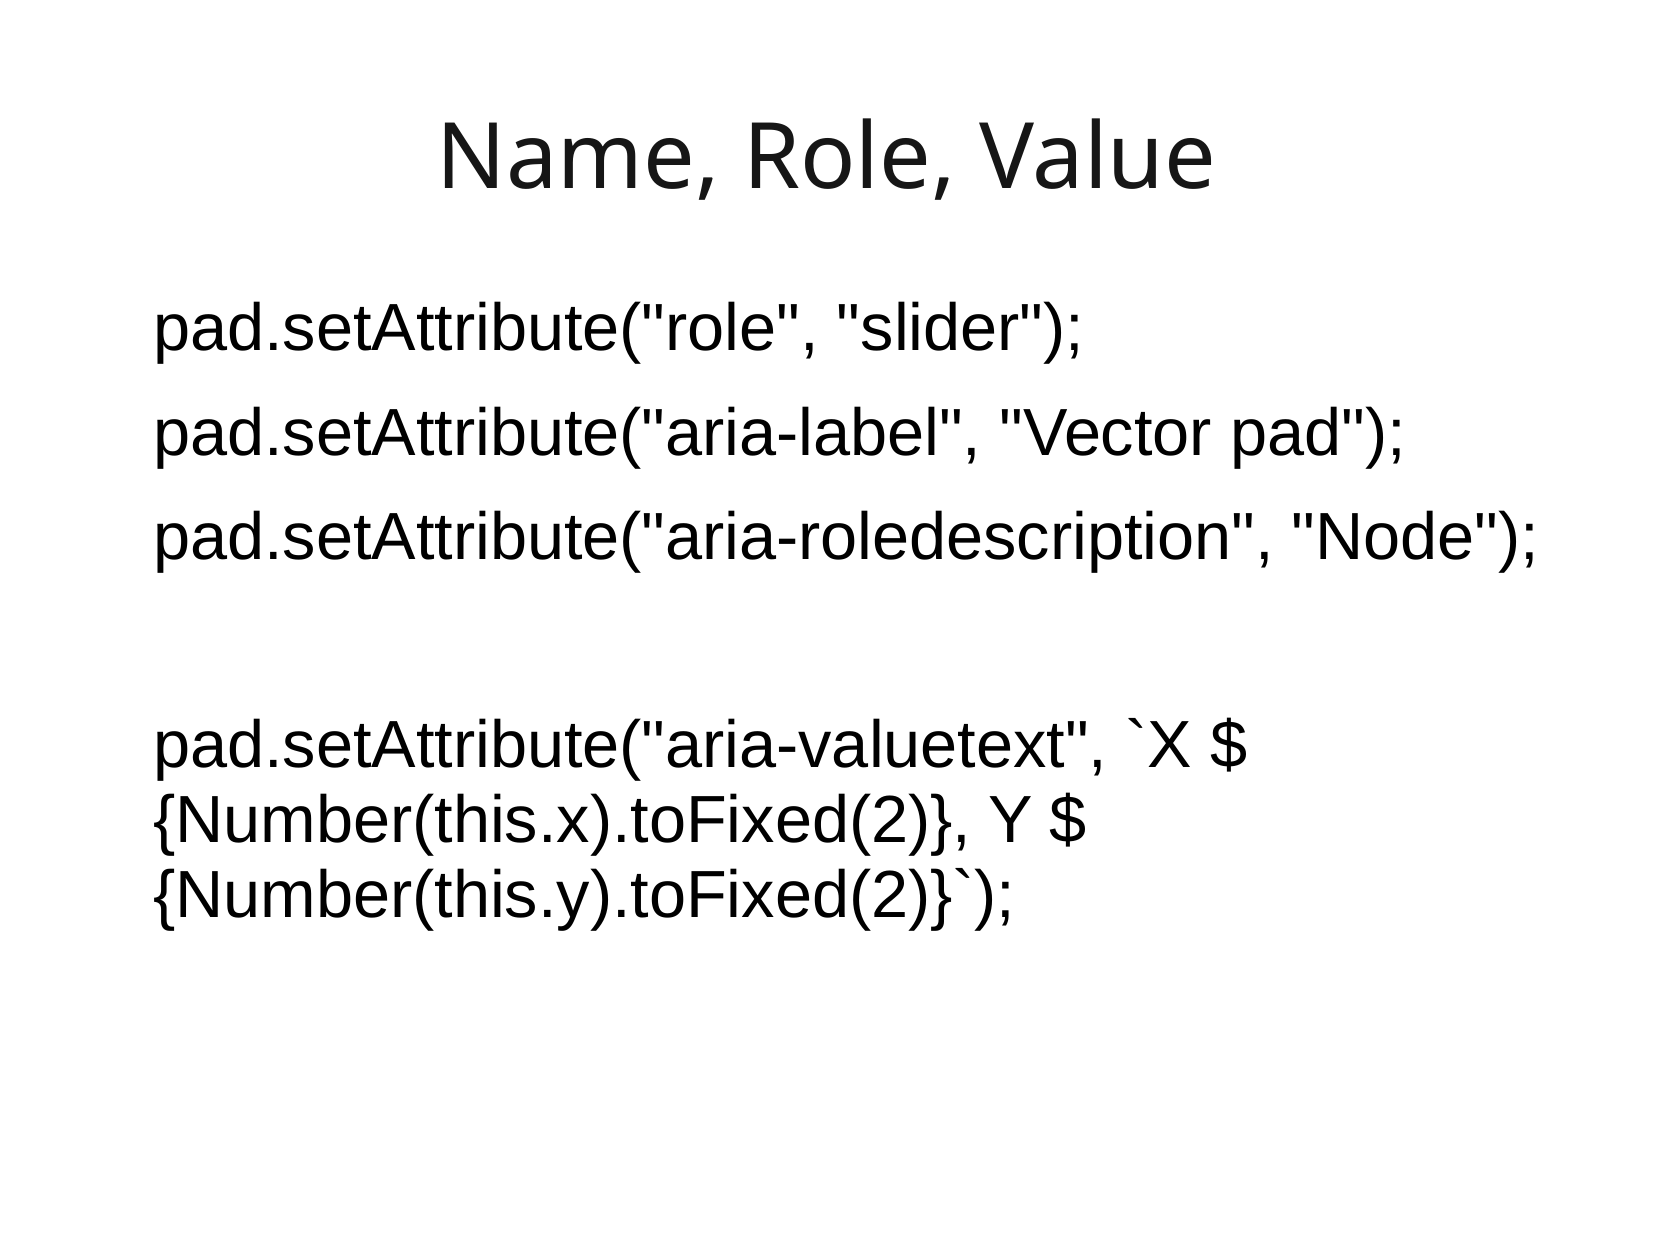

# Name, Role, Value
pad.setAttribute("role", "slider");
pad.setAttribute("aria-label", "Vector pad");
pad.setAttribute("aria-roledescription", "Node");
pad.setAttribute("aria-valuetext", `X ${Number(this.x).toFixed(2)}, Y ${Number(this.y).toFixed(2)}`);